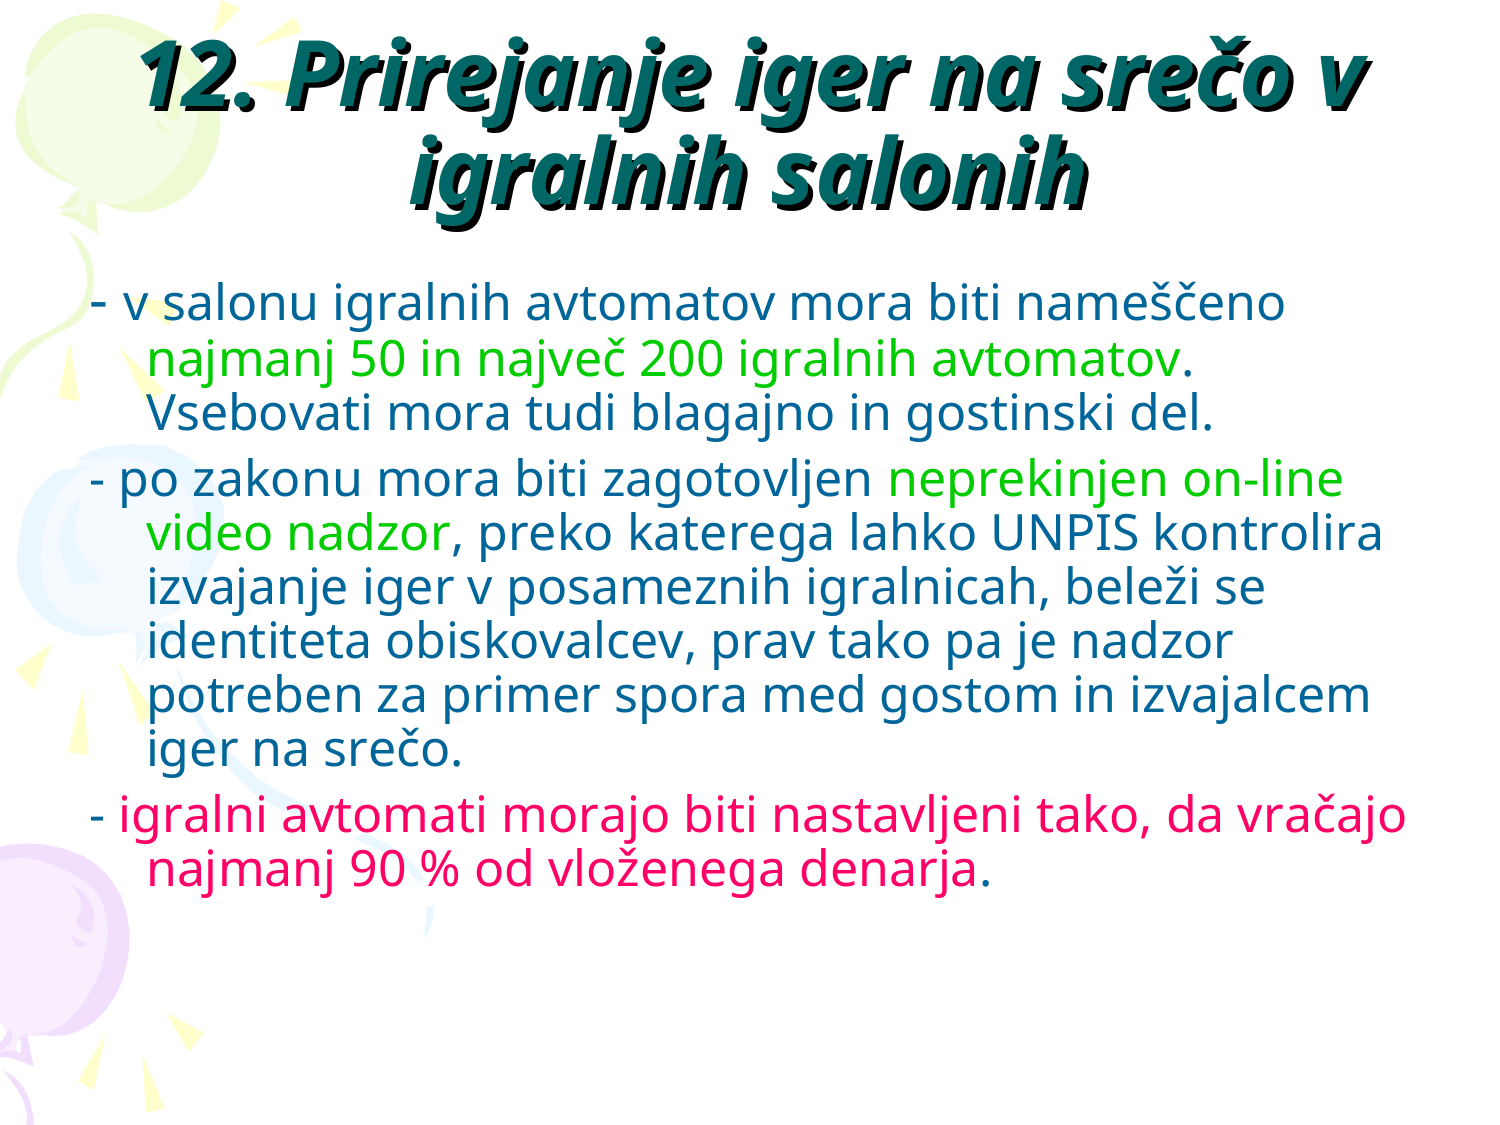

# 12. Prirejanje iger na srečo v igralnih salonih
- v salonu igralnih avtomatov mora biti nameščeno najmanj 50 in največ 200 igralnih avtomatov. Vsebovati mora tudi blagajno in gostinski del.
- po zakonu mora biti zagotovljen neprekinjen on-line video nadzor, preko katerega lahko UNPIS kontrolira izvajanje iger v posameznih igralnicah, beleži se identiteta obiskovalcev, prav tako pa je nadzor potreben za primer spora med gostom in izvajalcem iger na srečo.
- igralni avtomati morajo biti nastavljeni tako, da vračajo najmanj 90 % od vloženega denarja.